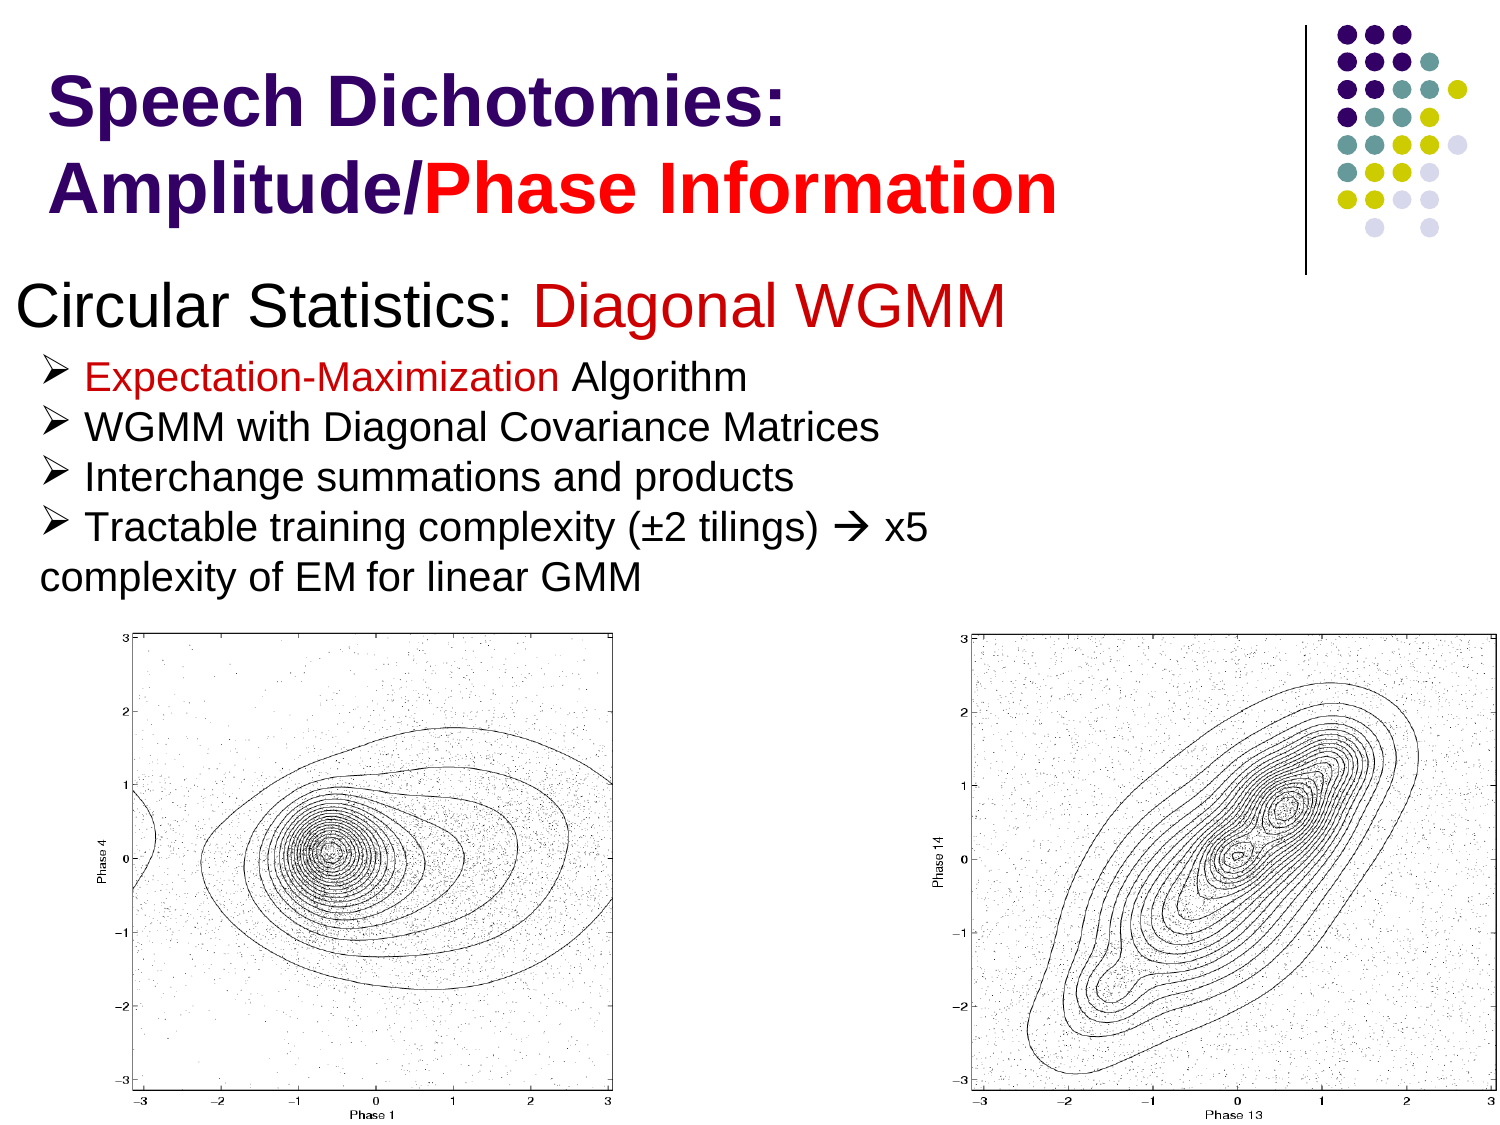

Speech Dichotomies:
Amplitude/Phase Information
# Circular Statistics: Diagonal WGMM
 Expectation-Maximization Algorithm
 WGMM with Diagonal Covariance Matrices
 Interchange summations and products
 Tractable training complexity (±2 tilings)  x5 complexity of EM for linear GMM